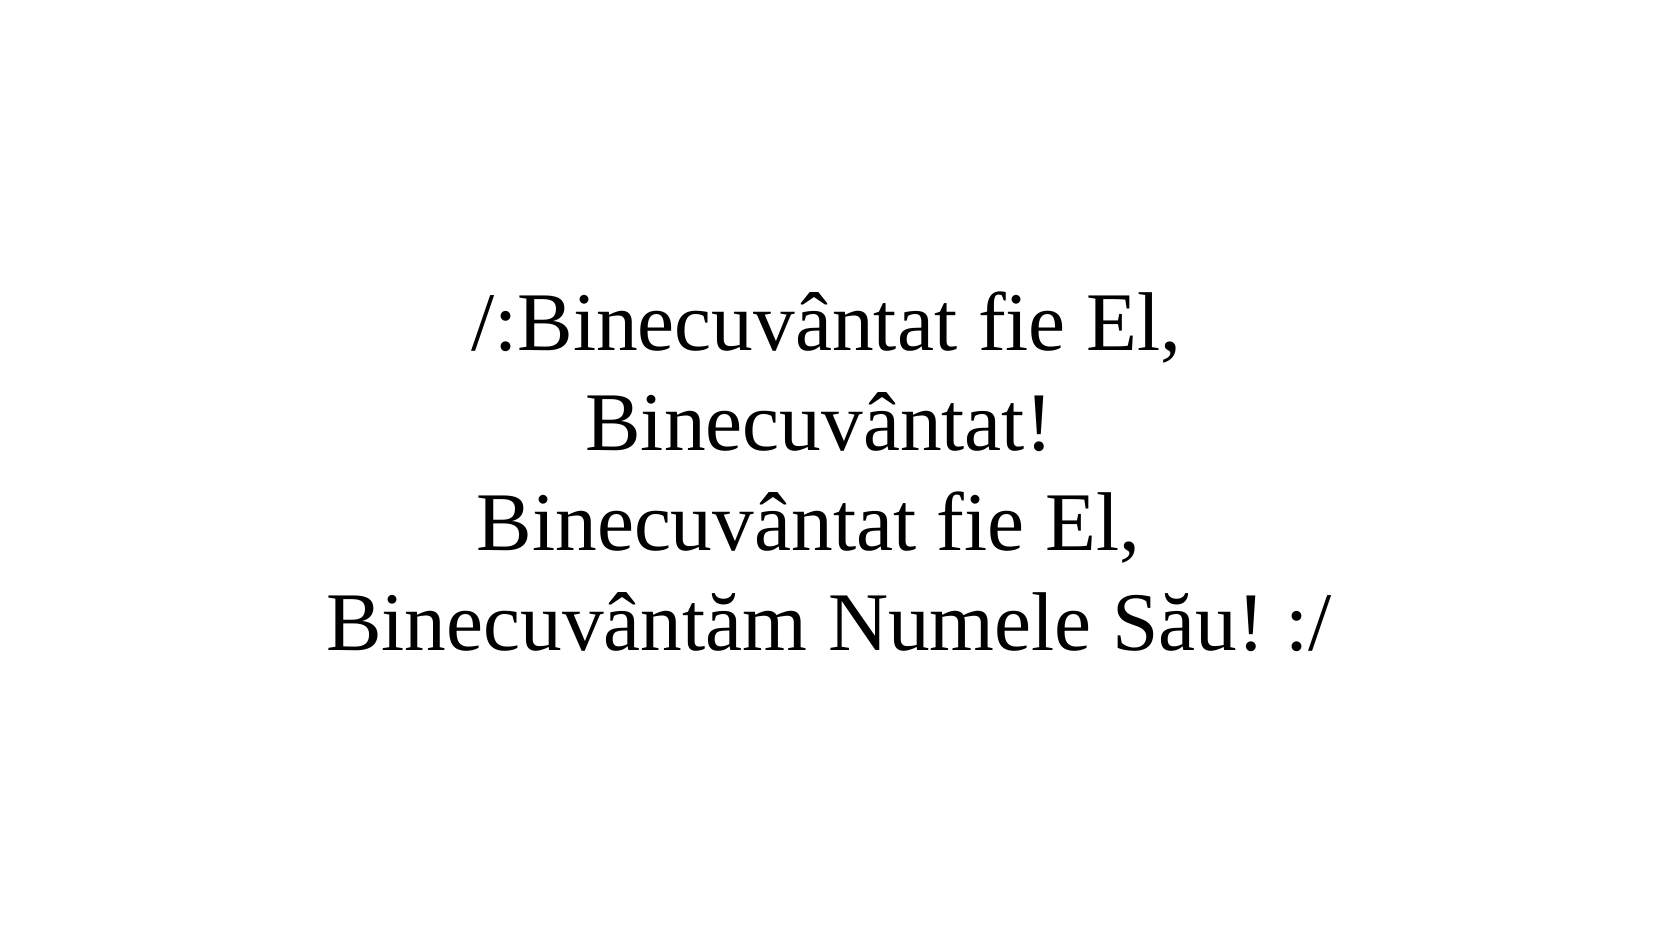

# /:Binecuvântat fie El,
Binecuvântat!
Binecuvântat fie El,
Binecuvântăm Numele Său! :/